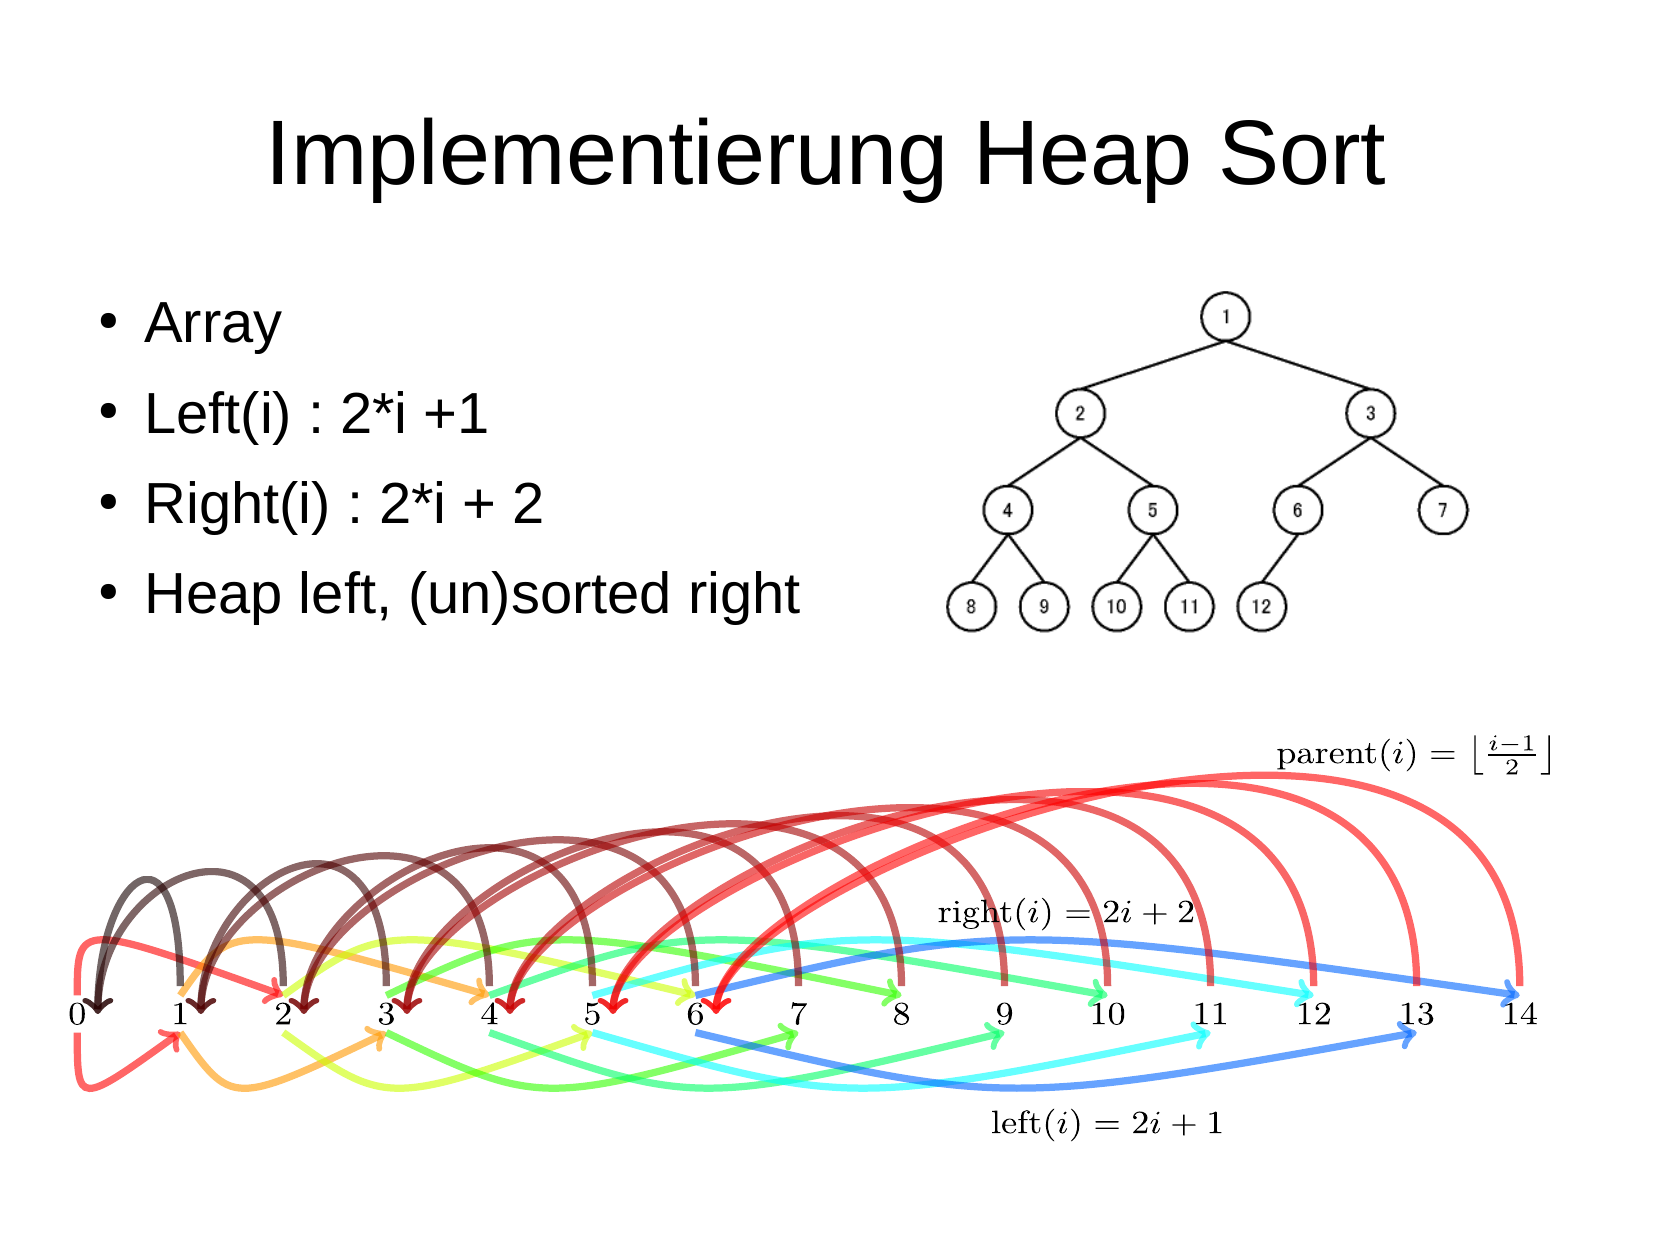

# Implementierung Heap Sort
Array
Left(i) : 2*i +1
Right(i) : 2*i + 2
Heap left, (un)sorted right